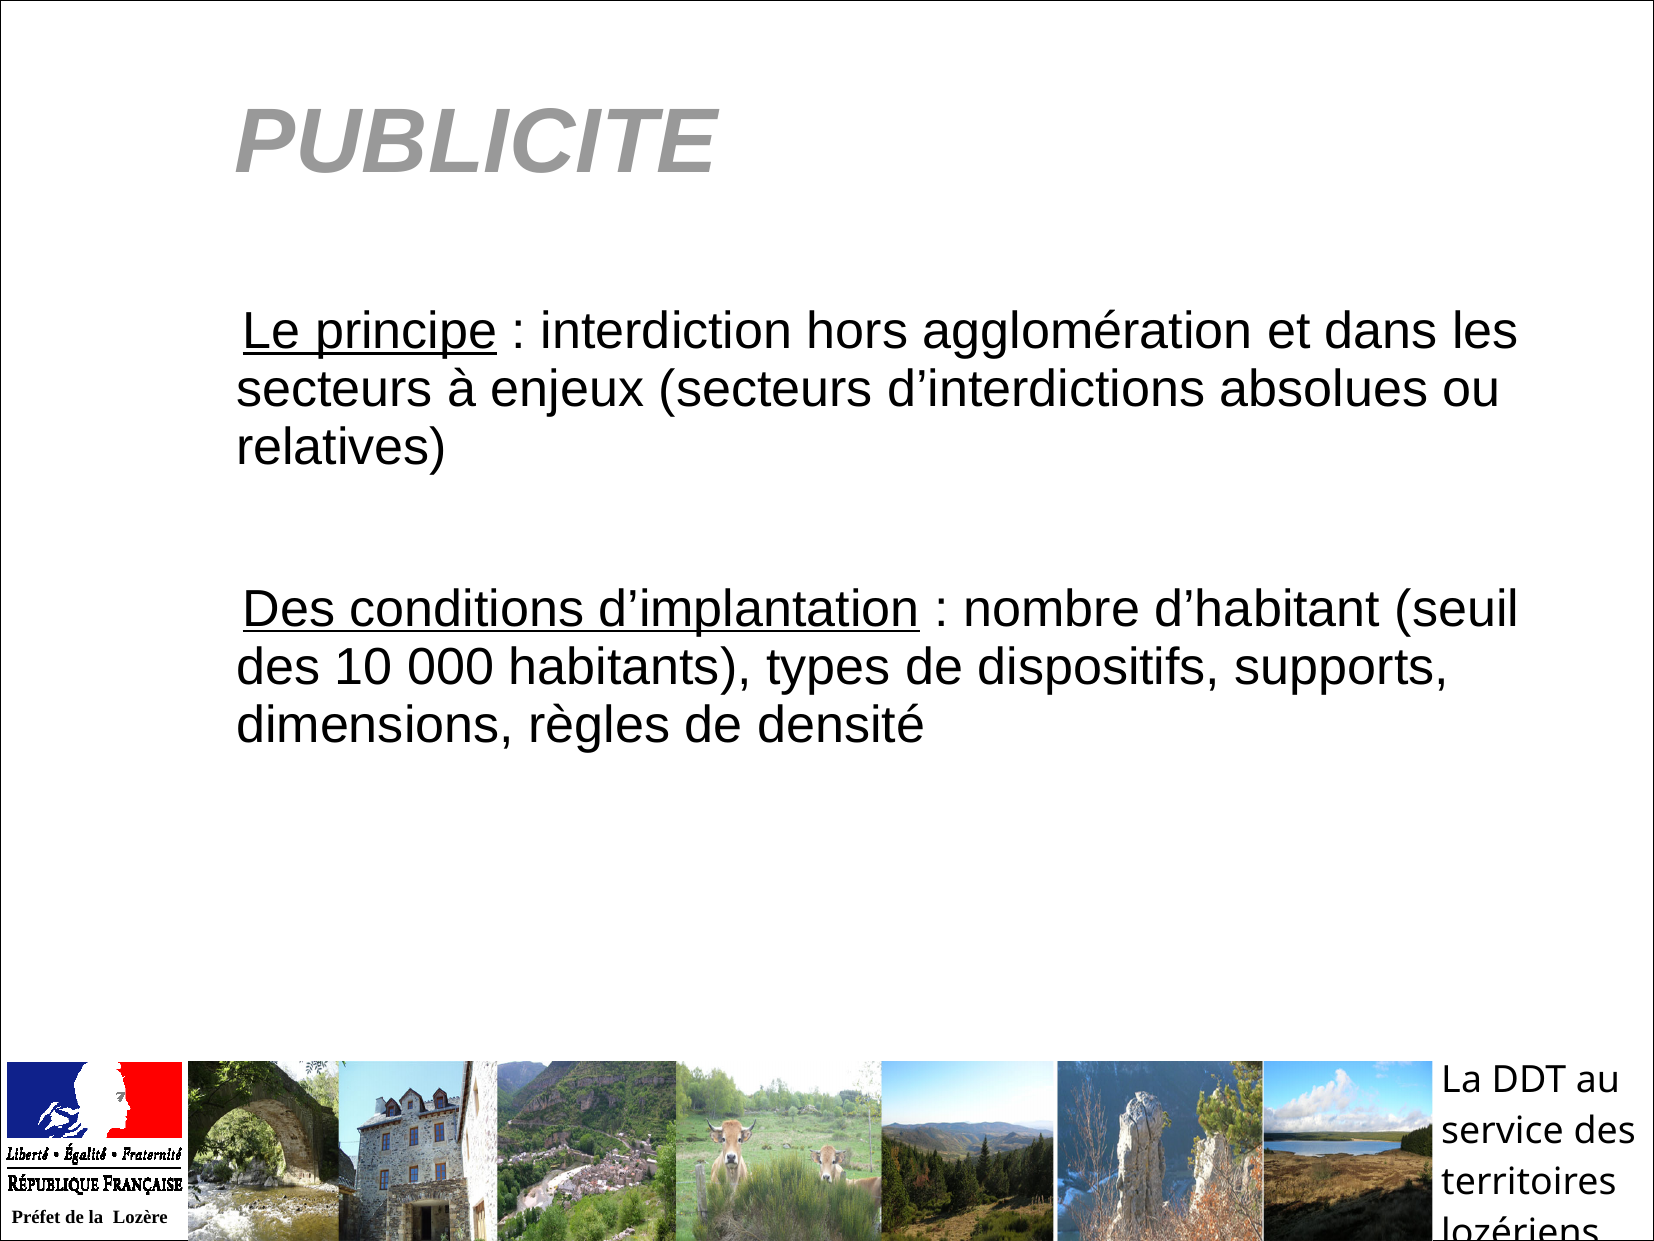

PUBLICITE
# Le principe : interdiction hors agglomération et dans les secteurs à enjeux (secteurs d’interdictions absolues ou relatives)
Des conditions d’implantation : nombre d’habitant (seuil des 10 000 habitants), types de dispositifs, supports, dimensions, règles de densité
11
Pour modifier ces 2 lignes de texte - Se positionner sur la 2ème page du diaporama.
ET dans le menu "Affichage" , choisir ” En-tête et pied de page ”.